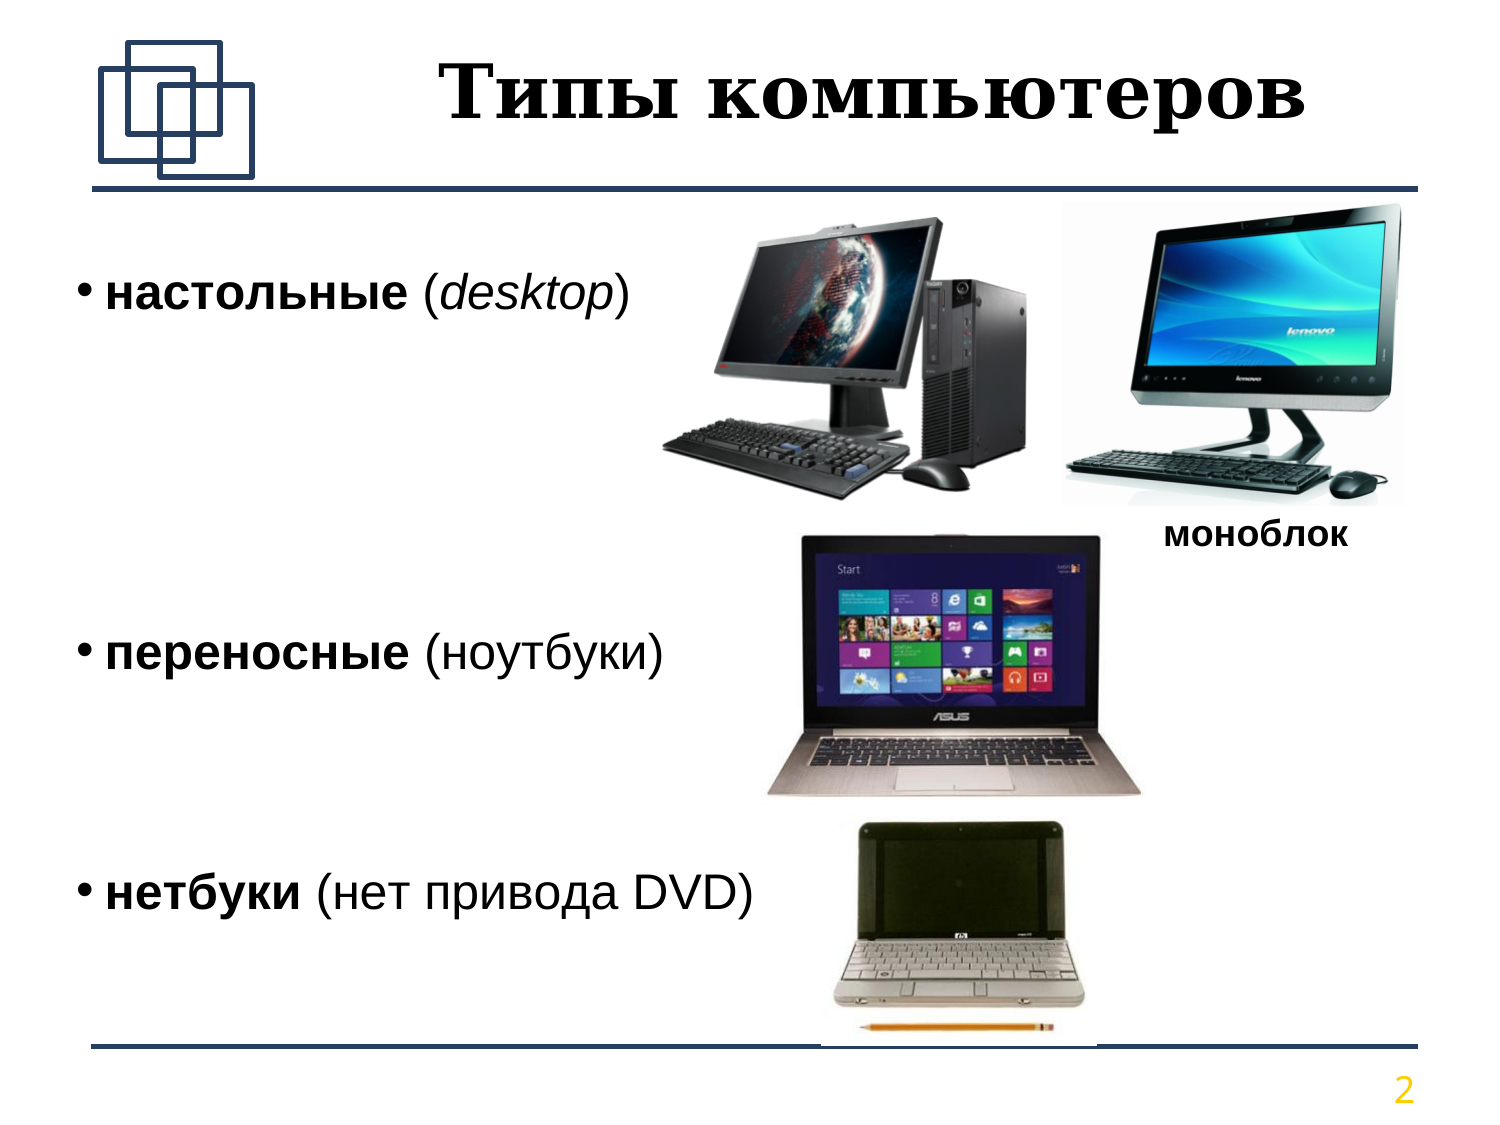

# Типы компьютеров
настольные (desktop)
переносные (ноутбуки)
нетбуки (нет привода DVD)
моноблок